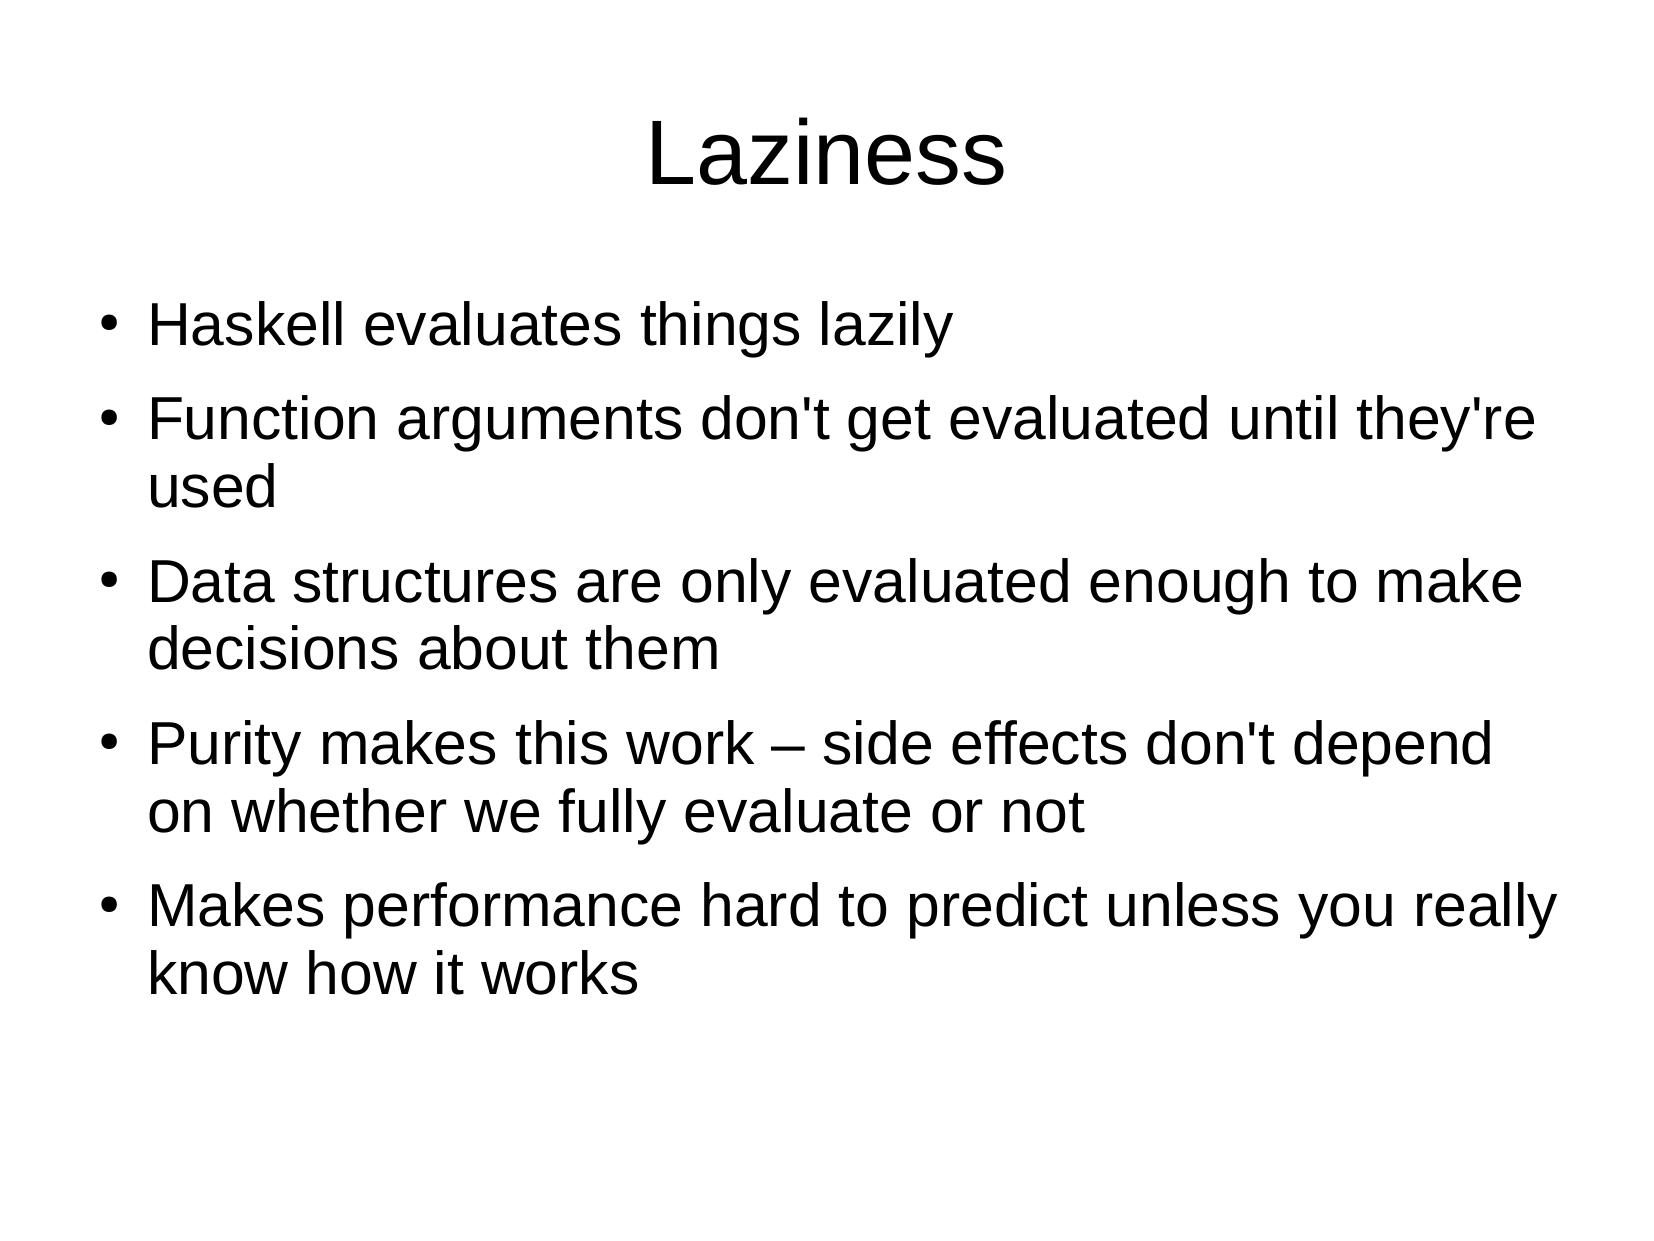

# Laziness
Haskell evaluates things lazily
Function arguments don't get evaluated until they're used
Data structures are only evaluated enough to make decisions about them
Purity makes this work – side effects don't depend on whether we fully evaluate or not
Makes performance hard to predict unless you really know how it works